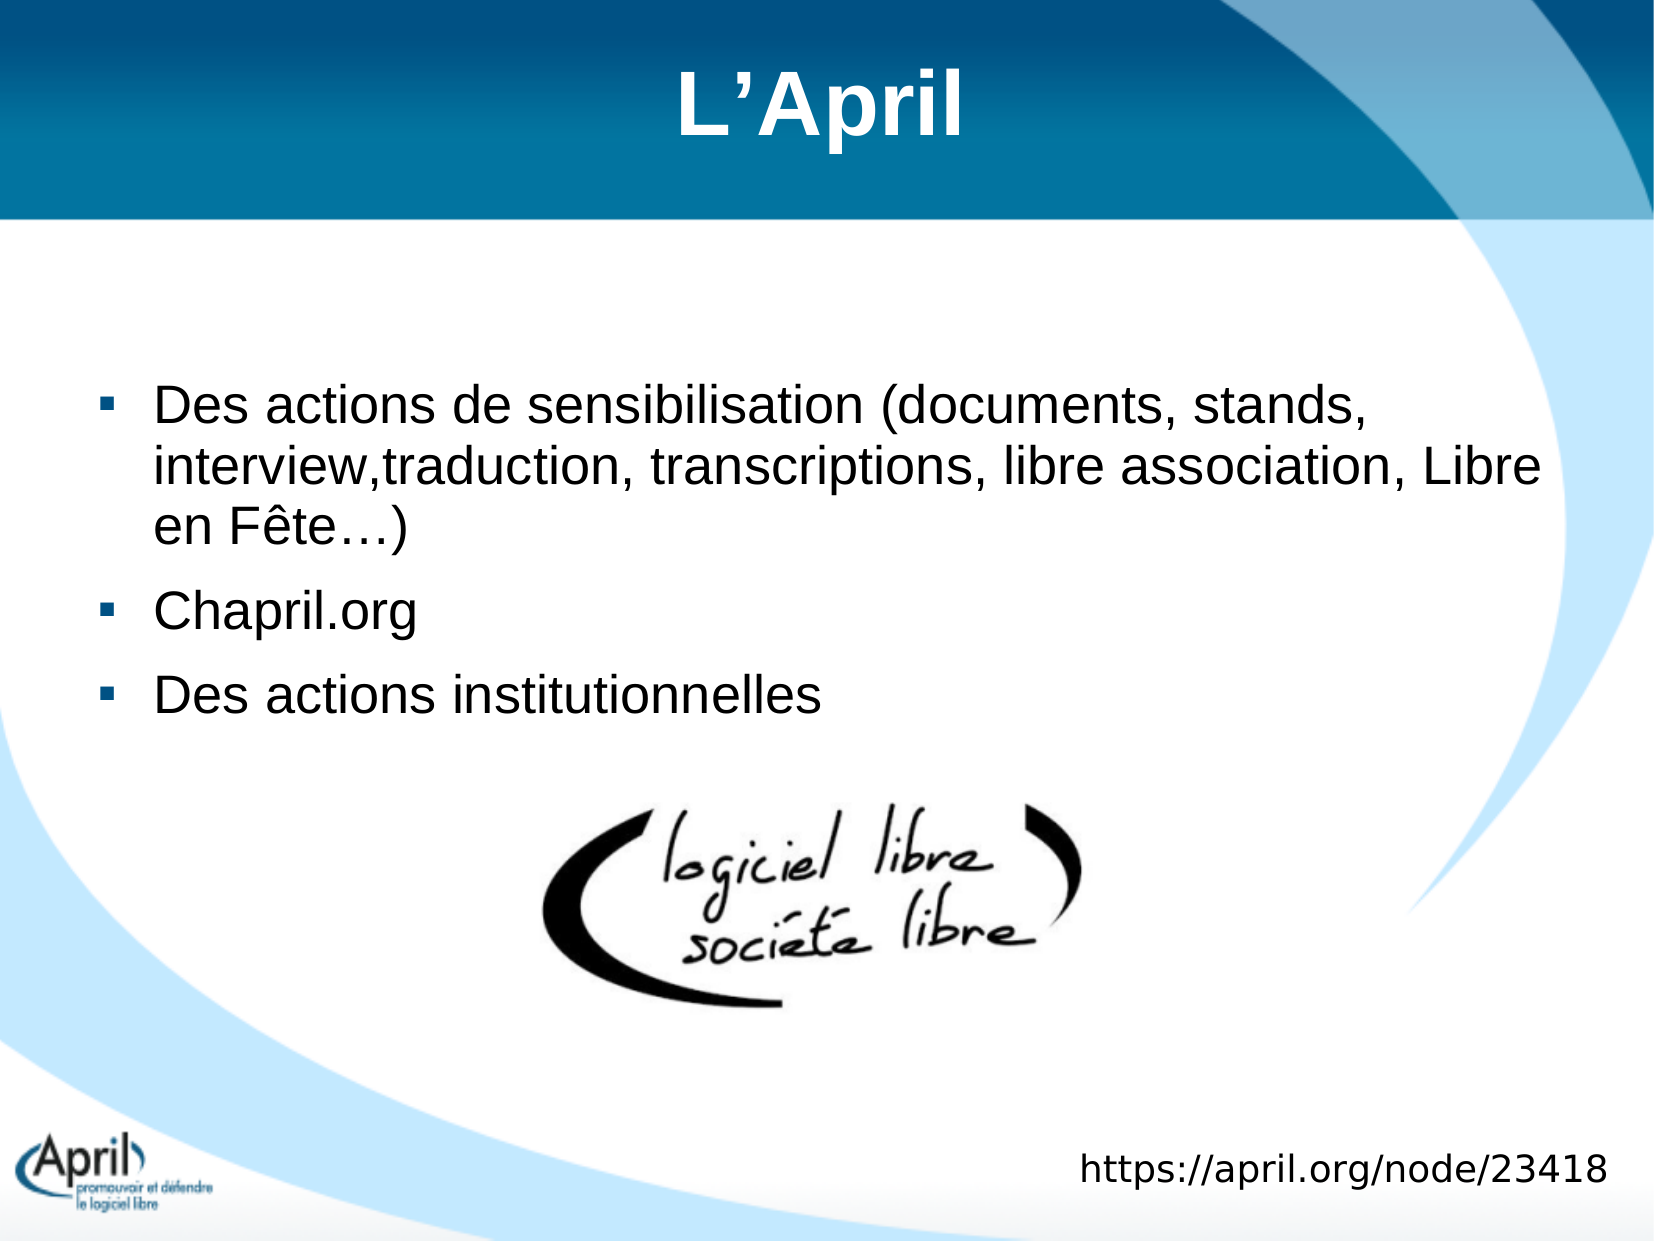

# L’April
Des actions de sensibilisation (documents, stands, interview,traduction, transcriptions, libre association, Libre en Fête…)
Chapril.org
Des actions institutionnelles